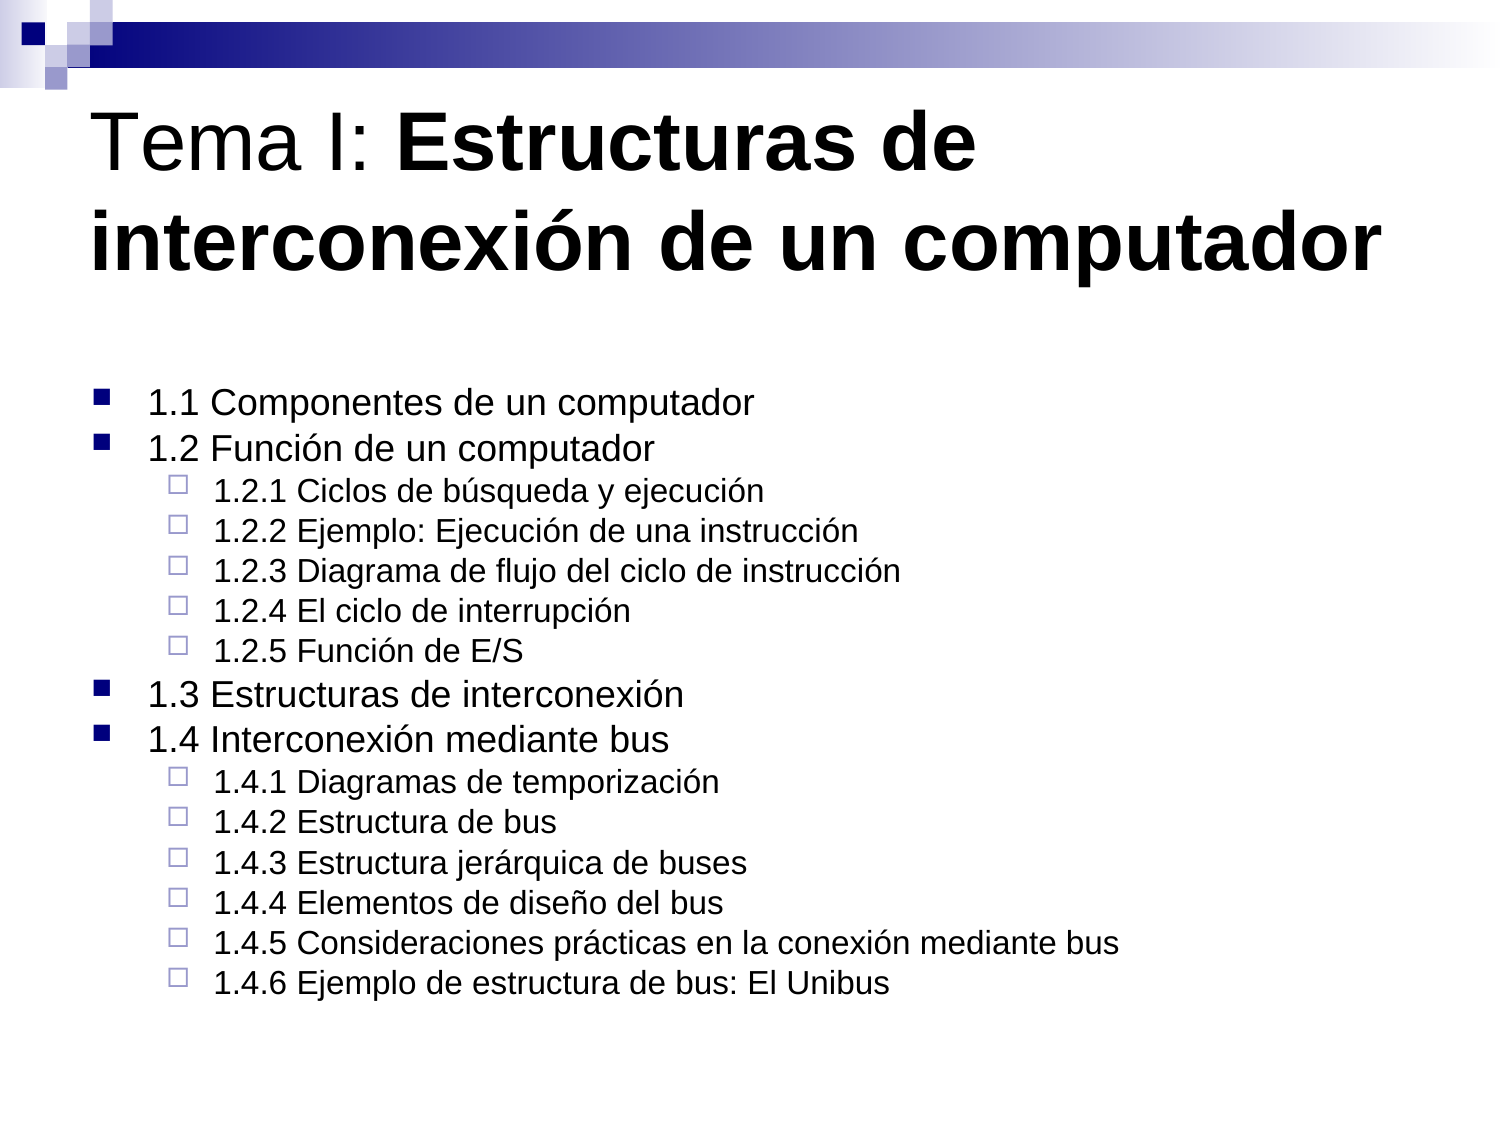

# Tema I: Estructuras de interconexión de un computador
1.1 Componentes de un computador
1.2 Función de un computador
1.2.1 Ciclos de búsqueda y ejecución
1.2.2 Ejemplo: Ejecución de una instrucción
1.2.3 Diagrama de flujo del ciclo de instrucción
1.2.4 El ciclo de interrupción
1.2.5 Función de E/S
1.3 Estructuras de interconexión
1.4 Interconexión mediante bus
1.4.1 Diagramas de temporización
1.4.2 Estructura de bus
1.4.3 Estructura jerárquica de buses
1.4.4 Elementos de diseño del bus
1.4.5 Consideraciones prácticas en la conexión mediante bus
1.4.6 Ejemplo de estructura de bus: El Unibus